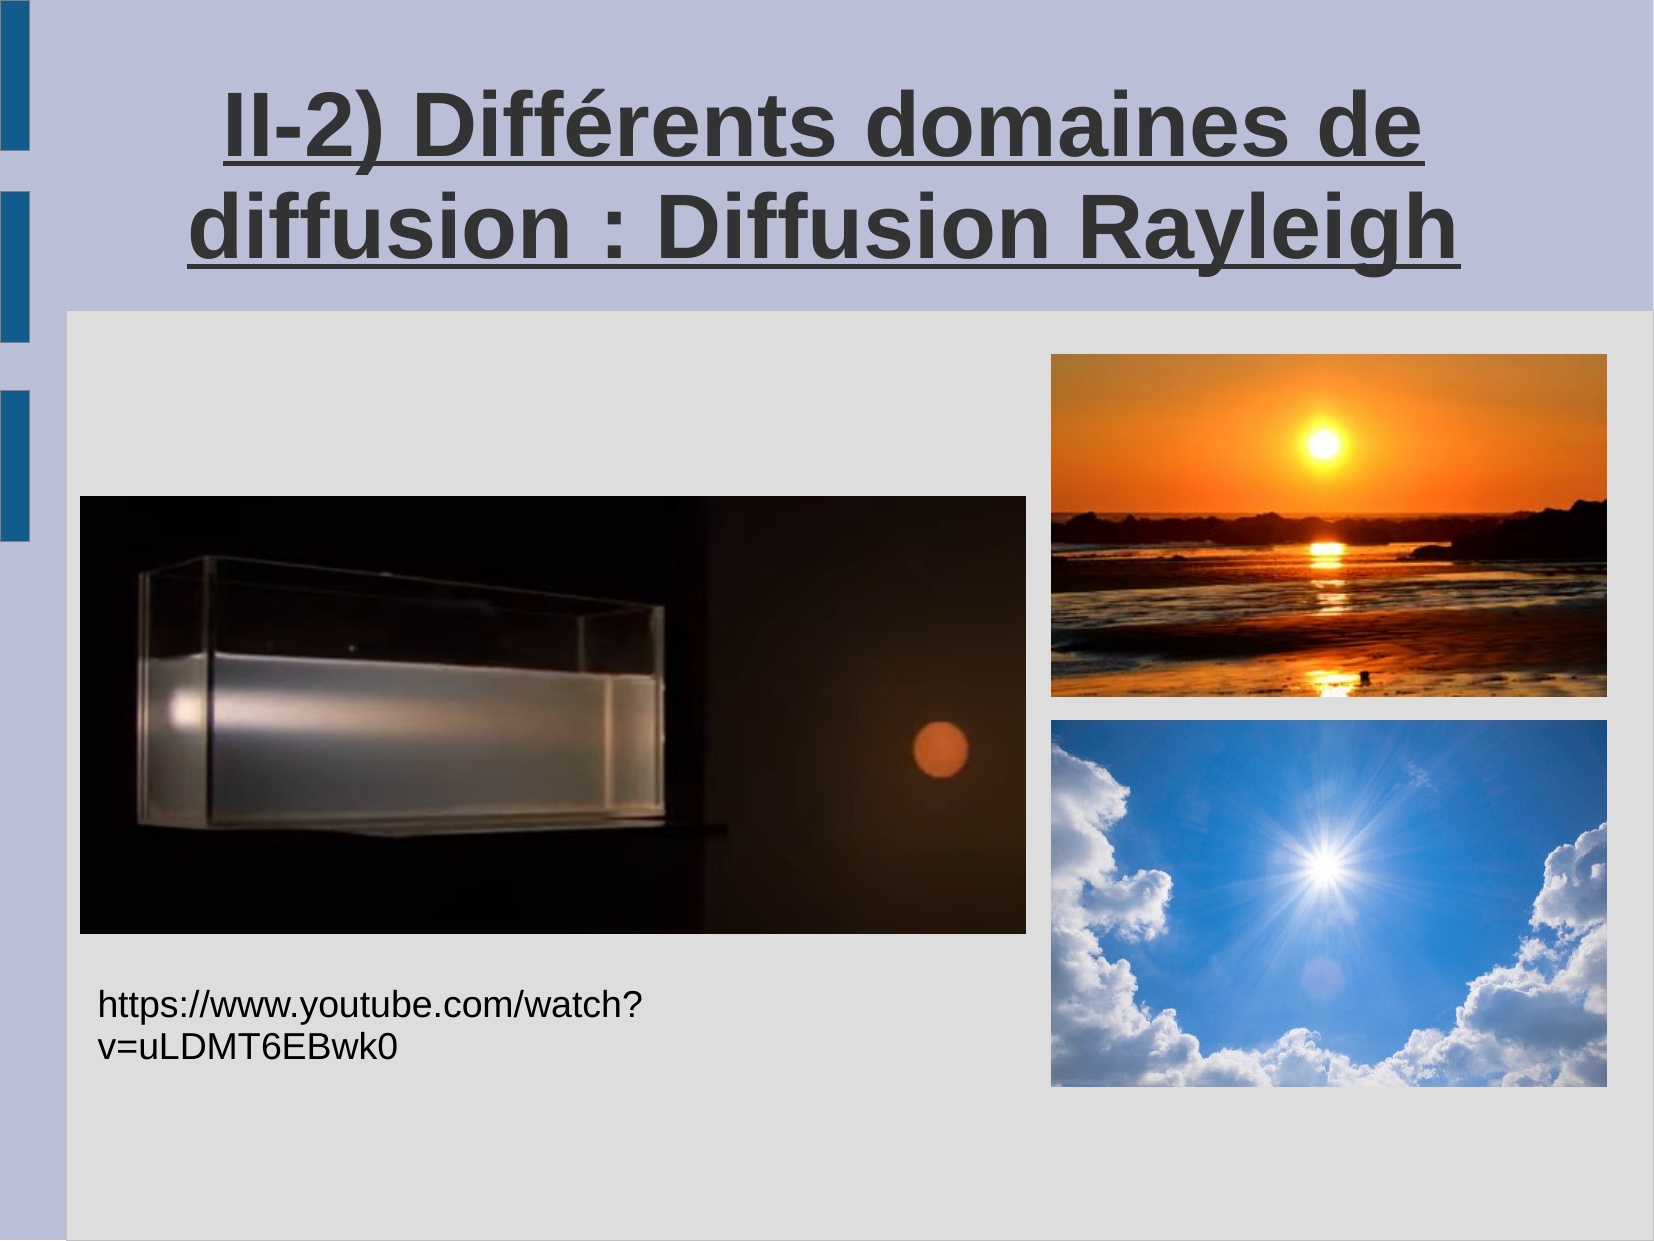

# II-2) Différents domaines de diffusion : Diffusion Rayleigh
https://www.youtube.com/watch?v=uLDMT6EBwk0